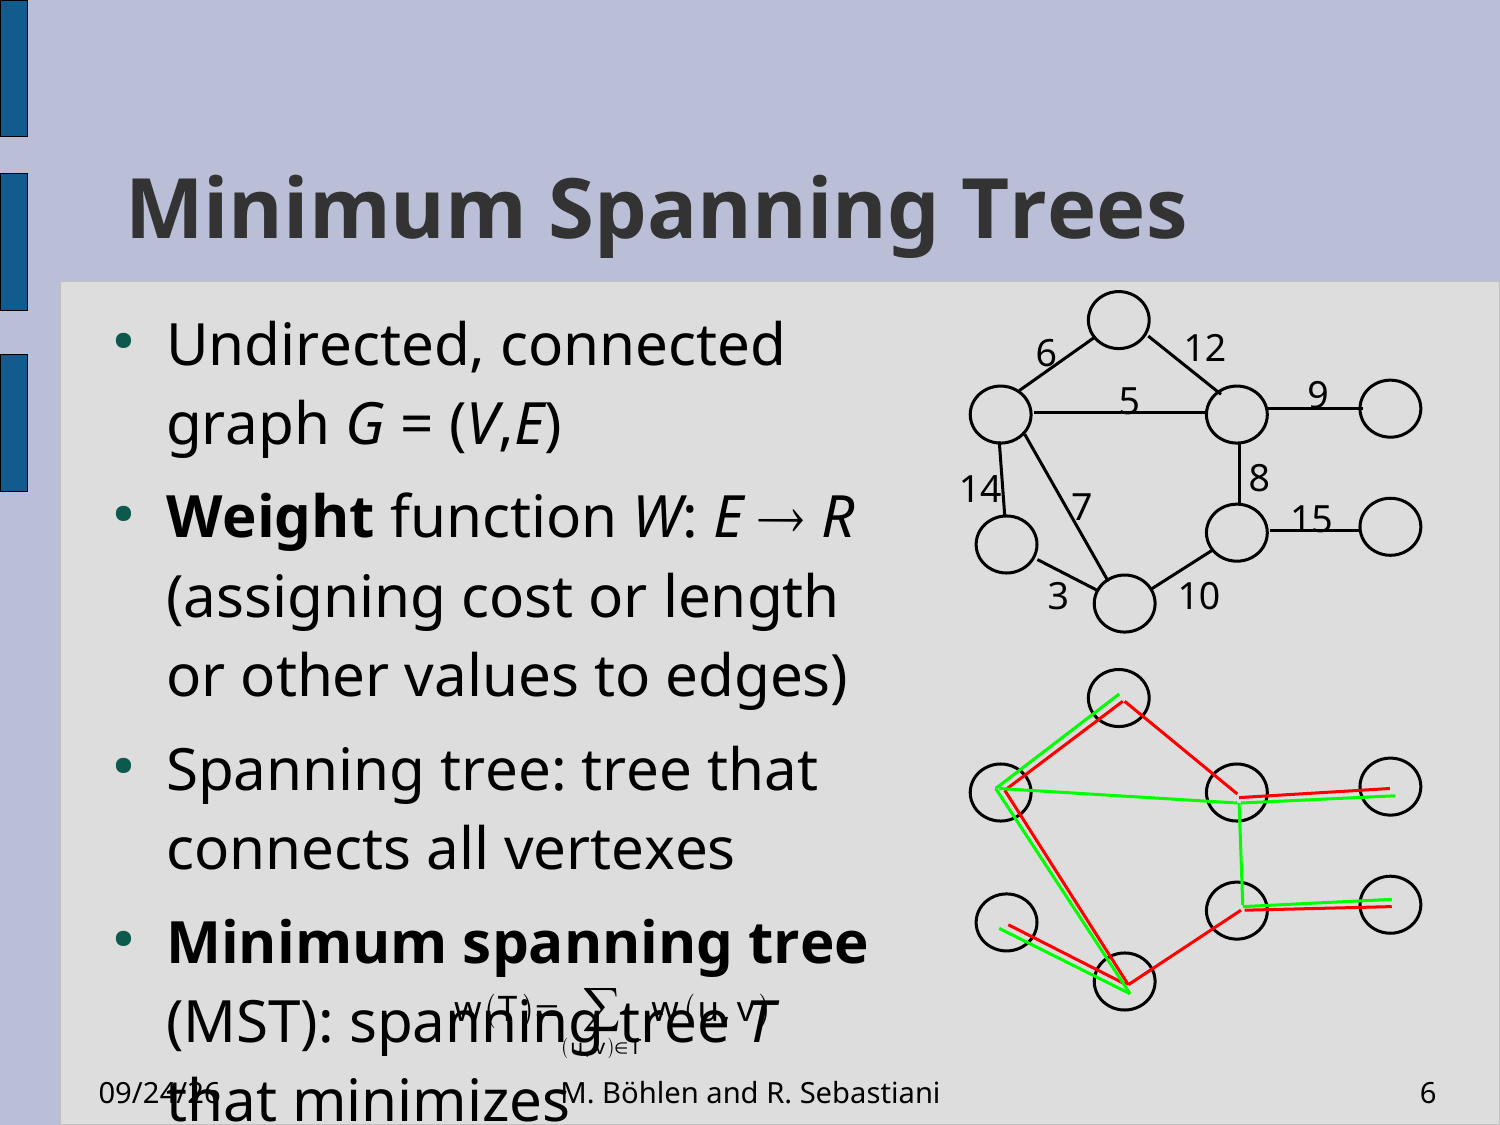

# Minimum Spanning Trees
Undirected, connected graph G = (V,E)
Weight function W: E  R (assigning cost or length or other values to edges)
Spanning tree: tree that connects all vertexes
Minimum spanning tree (MST): spanning tree T that minimizes
12
6
9
5
8
14
7
15
3
10
M. Böhlen and R. Sebastiani
6